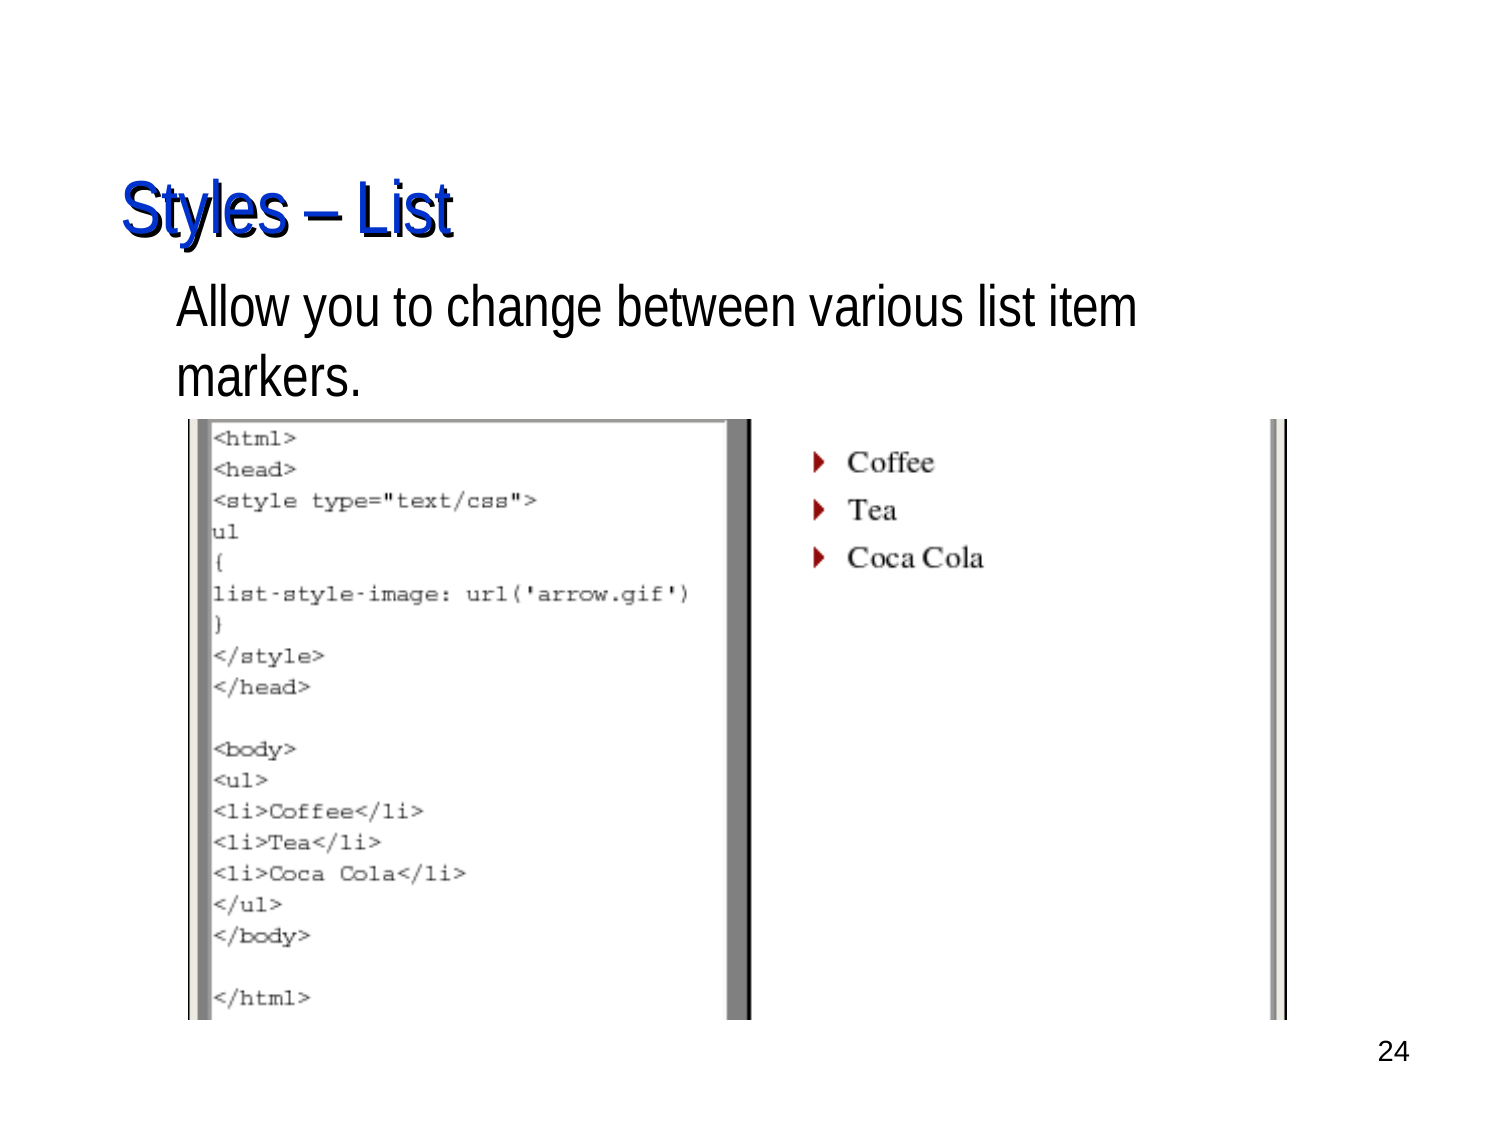

Styles – List
Allow you to change between various list item markers.
24